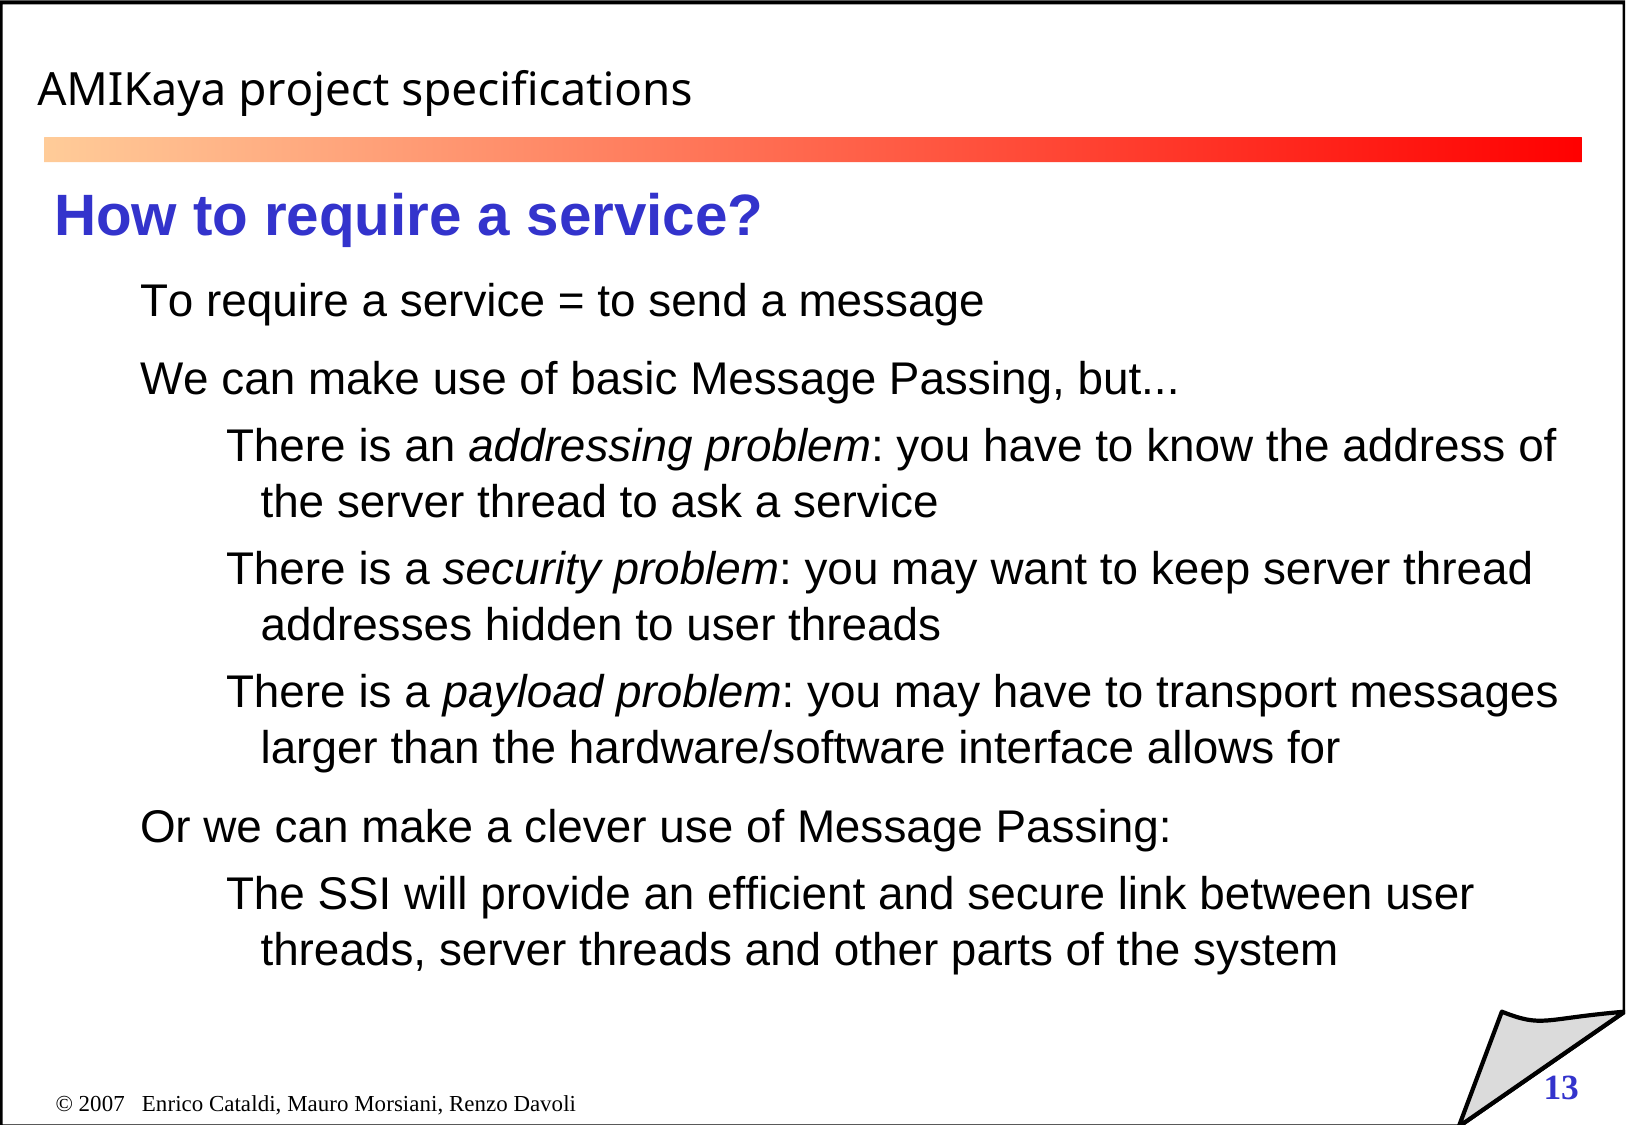

# AMIKaya project specifications
How to require a service?
To require a service = to send a message
We can make use of basic Message Passing, but...
There is an addressing problem: you have to know the address of the server thread to ask a service
There is a security problem: you may want to keep server thread addresses hidden to user threads
There is a payload problem: you may have to transport messages larger than the hardware/software interface allows for
Or we can make a clever use of Message Passing:
The SSI will provide an efficient and secure link between user threads, server threads and other parts of the system